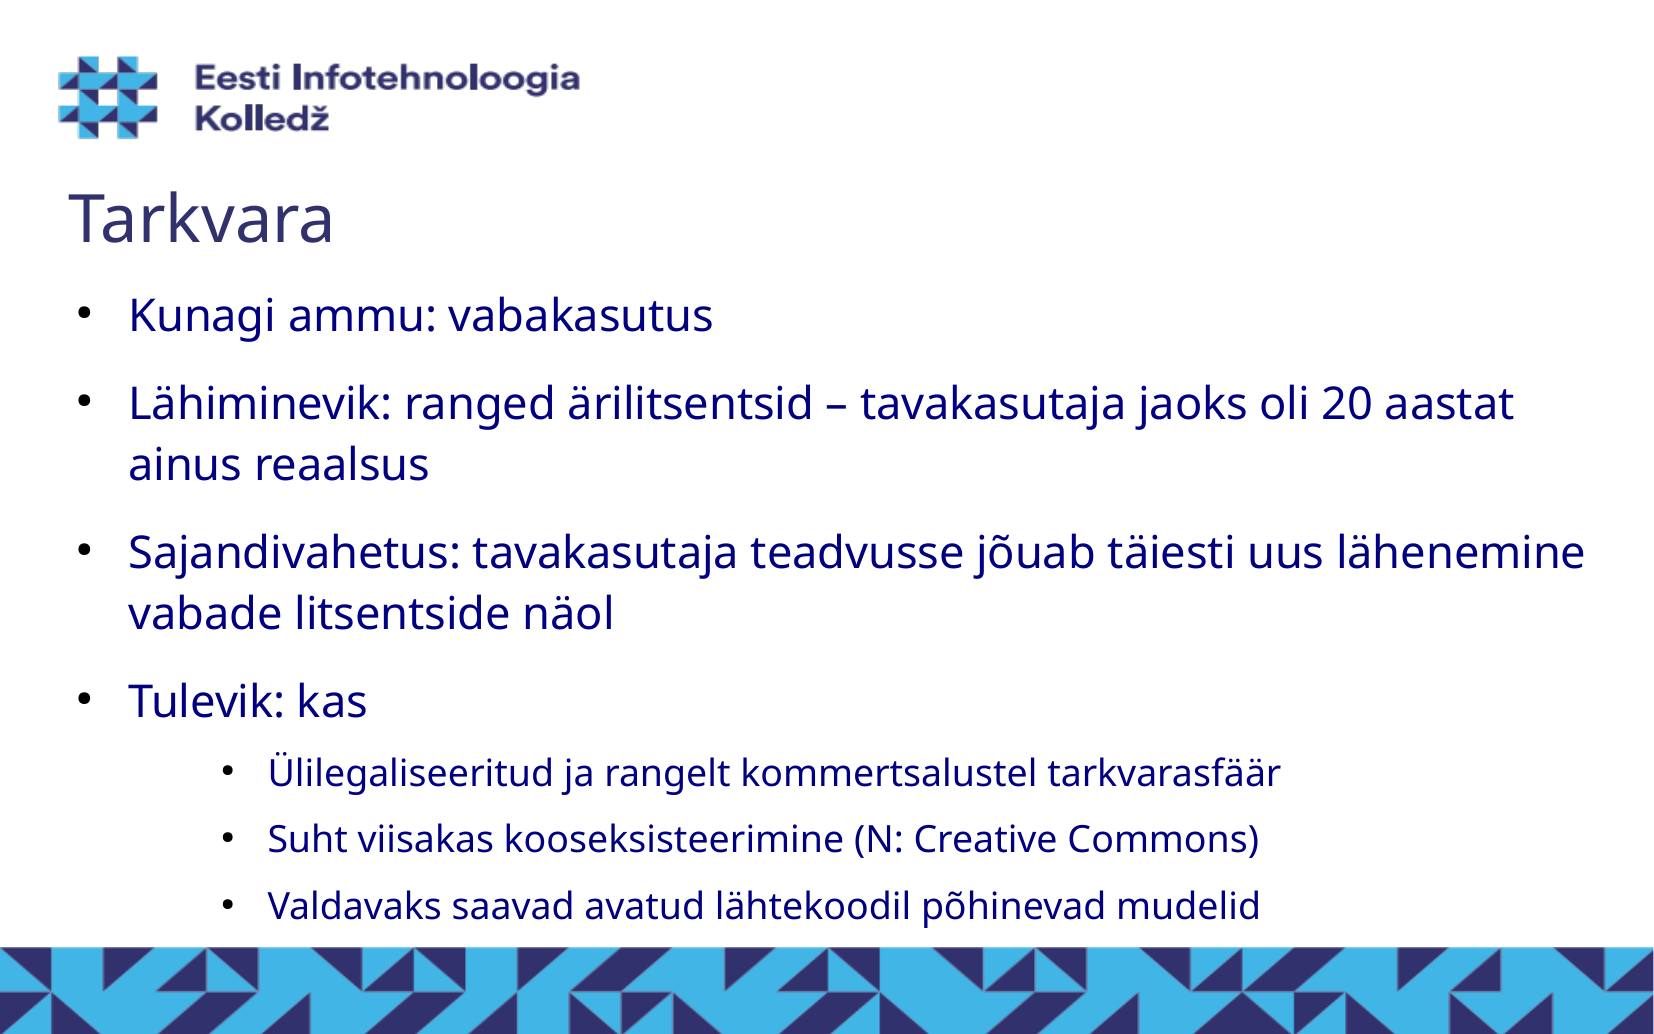

# Tarkvara
Kunagi ammu: vabakasutus
Lähiminevik: ranged ärilitsentsid – tavakasutaja jaoks oli 20 aastat ainus reaalsus
Sajandivahetus: tavakasutaja teadvusse jõuab täiesti uus lähenemine vabade litsentside näol
Tulevik: kas
Ülilegaliseeritud ja rangelt kommertsalustel tarkvarasfäär
Suht viisakas kooseksisteerimine (N: Creative Commons)
Valdavaks saavad avatud lähtekoodil põhinevad mudelid